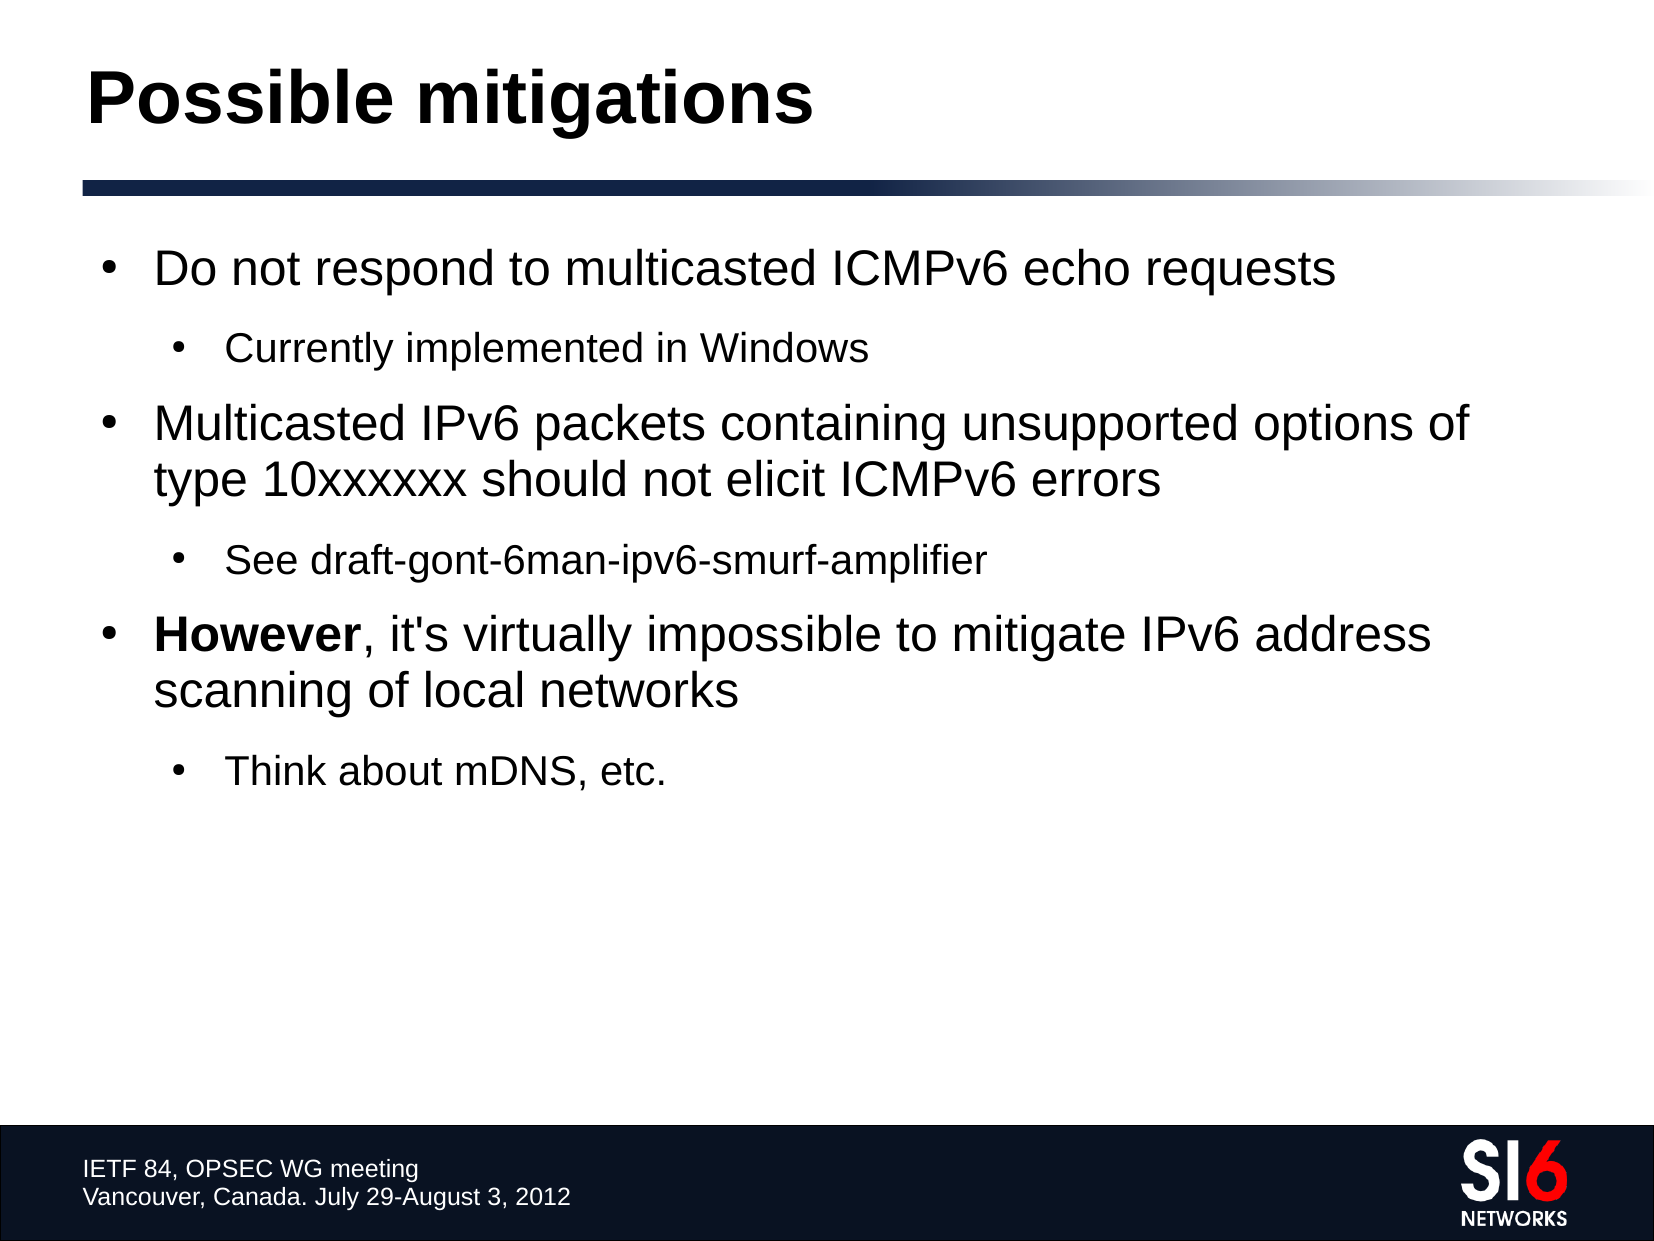

# Possible mitigations
Do not respond to multicasted ICMPv6 echo requests
Currently implemented in Windows
Multicasted IPv6 packets containing unsupported options of type 10xxxxxx should not elicit ICMPv6 errors
See draft-gont-6man-ipv6-smurf-amplifier
However, it's virtually impossible to mitigate IPv6 address scanning of local networks
Think about mDNS, etc.